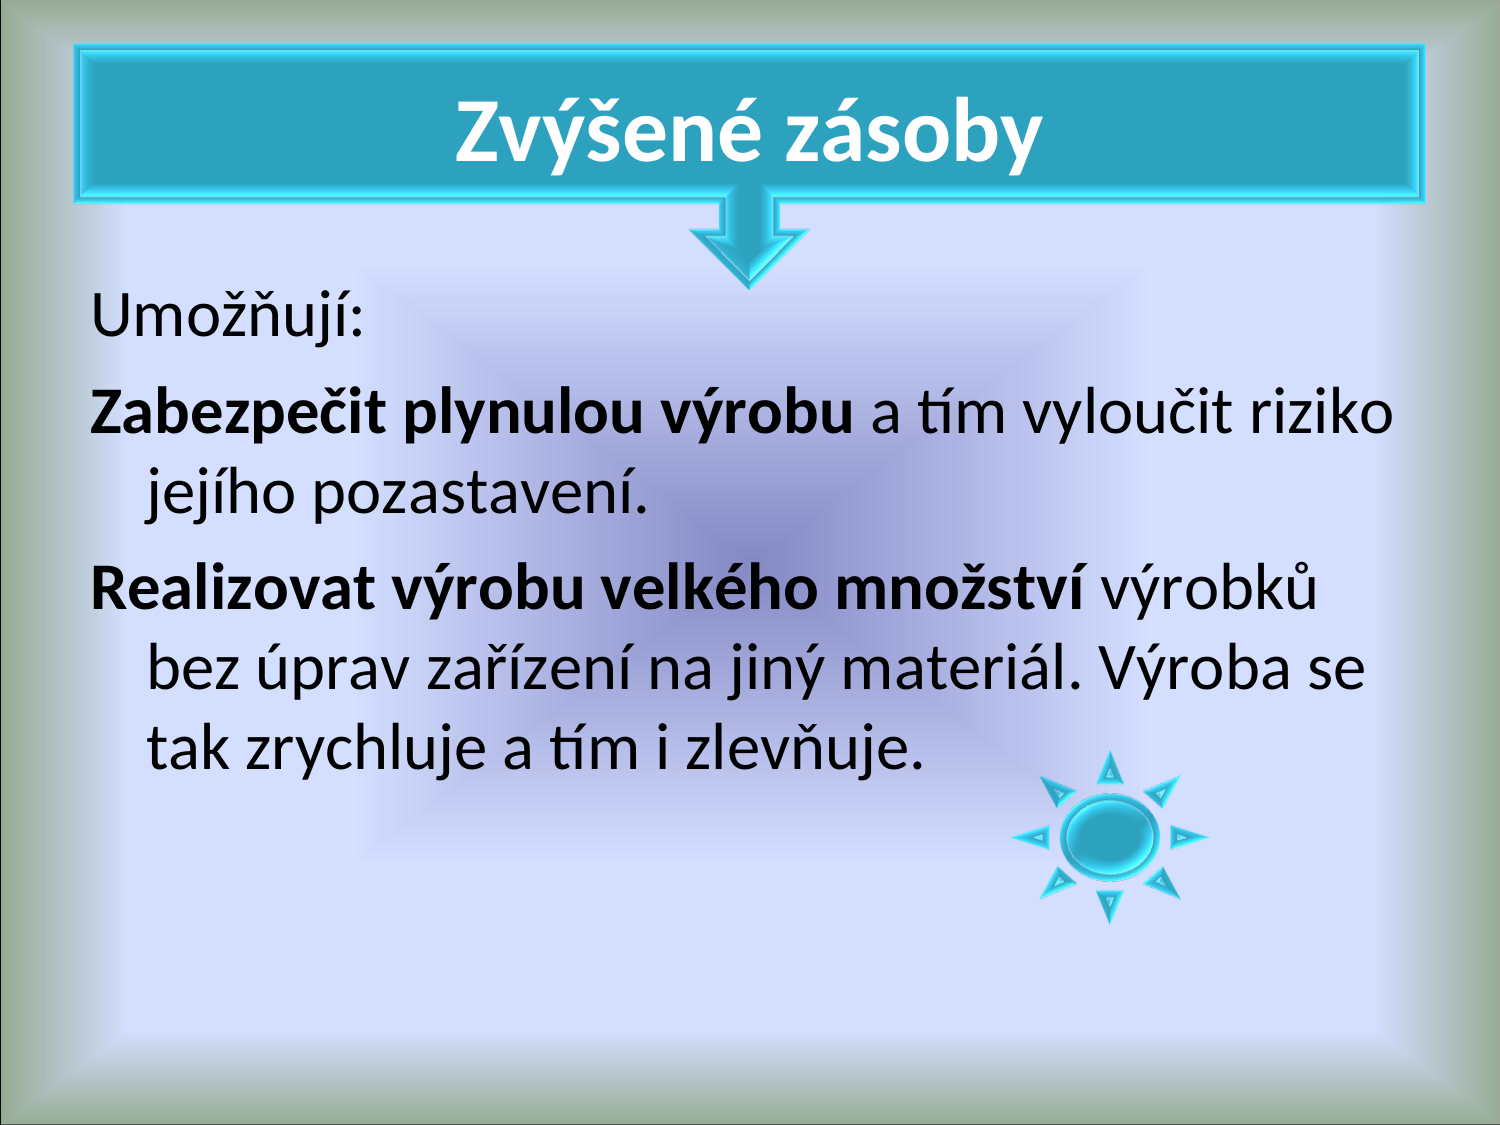

Zvýšené zásoby
# Umožňují:
Zabezpečit plynulou výrobu a tím vyloučit riziko jejího pozastavení.
Realizovat výrobu velkého množství výrobků bez úprav zařízení na jiný materiál. Výroba se tak zrychluje a tím i zlevňuje.